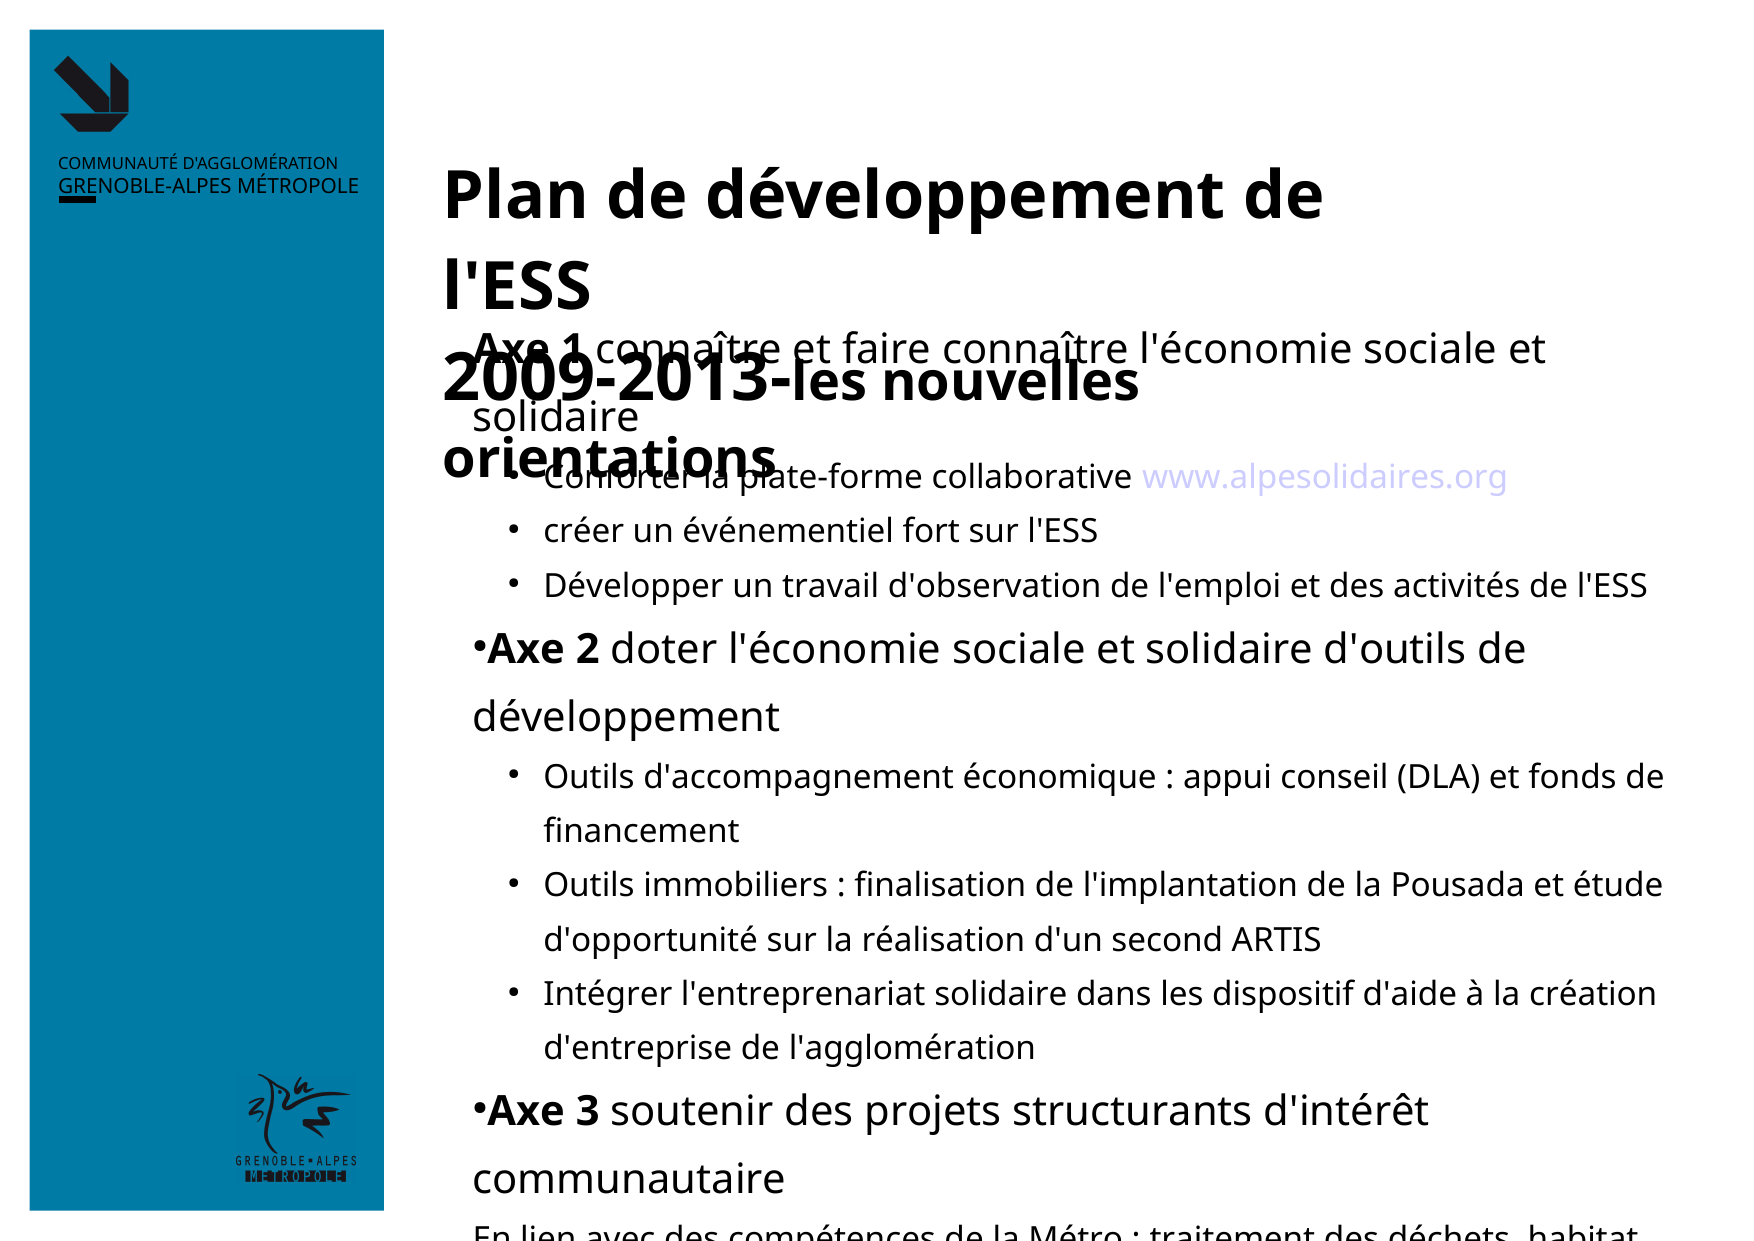

Plan de développement de l'ESS
2009-2013-les nouvelles orientations
COMMUNAUTÉ D'AGGLOMÉRATION
GRENOBLE-ALPES MÉTROPOLE
Axe 1 connaître et faire connaître l'économie sociale et solidaire
Conforter la plate-forme collaborative www.alpesolidaires.org
créer un événementiel fort sur l'ESS
Développer un travail d'observation de l'emploi et des activités de l'ESS
Axe 2 doter l'économie sociale et solidaire d'outils de développement
Outils d'accompagnement économique : appui conseil (DLA) et fonds de financement
Outils immobiliers : finalisation de l'implantation de la Pousada et étude d'opportunité sur la réalisation d'un second ARTIS
Intégrer l'entreprenariat solidaire dans les dispositif d'aide à la création d'entreprise de l'agglomération
Axe 3 soutenir des projets structurants d'intérêt communautaire
En lien avec des compétences de la Métro : traitement des déchets, habitat, circuits courts, services aux personnes, consommation responsable, commande publique durable - Conventions d'objectifs à 3 ans
Axe 4 soutenir l'émergence de l'innovation sociale :
 AAP annuel: 5 000€/projet